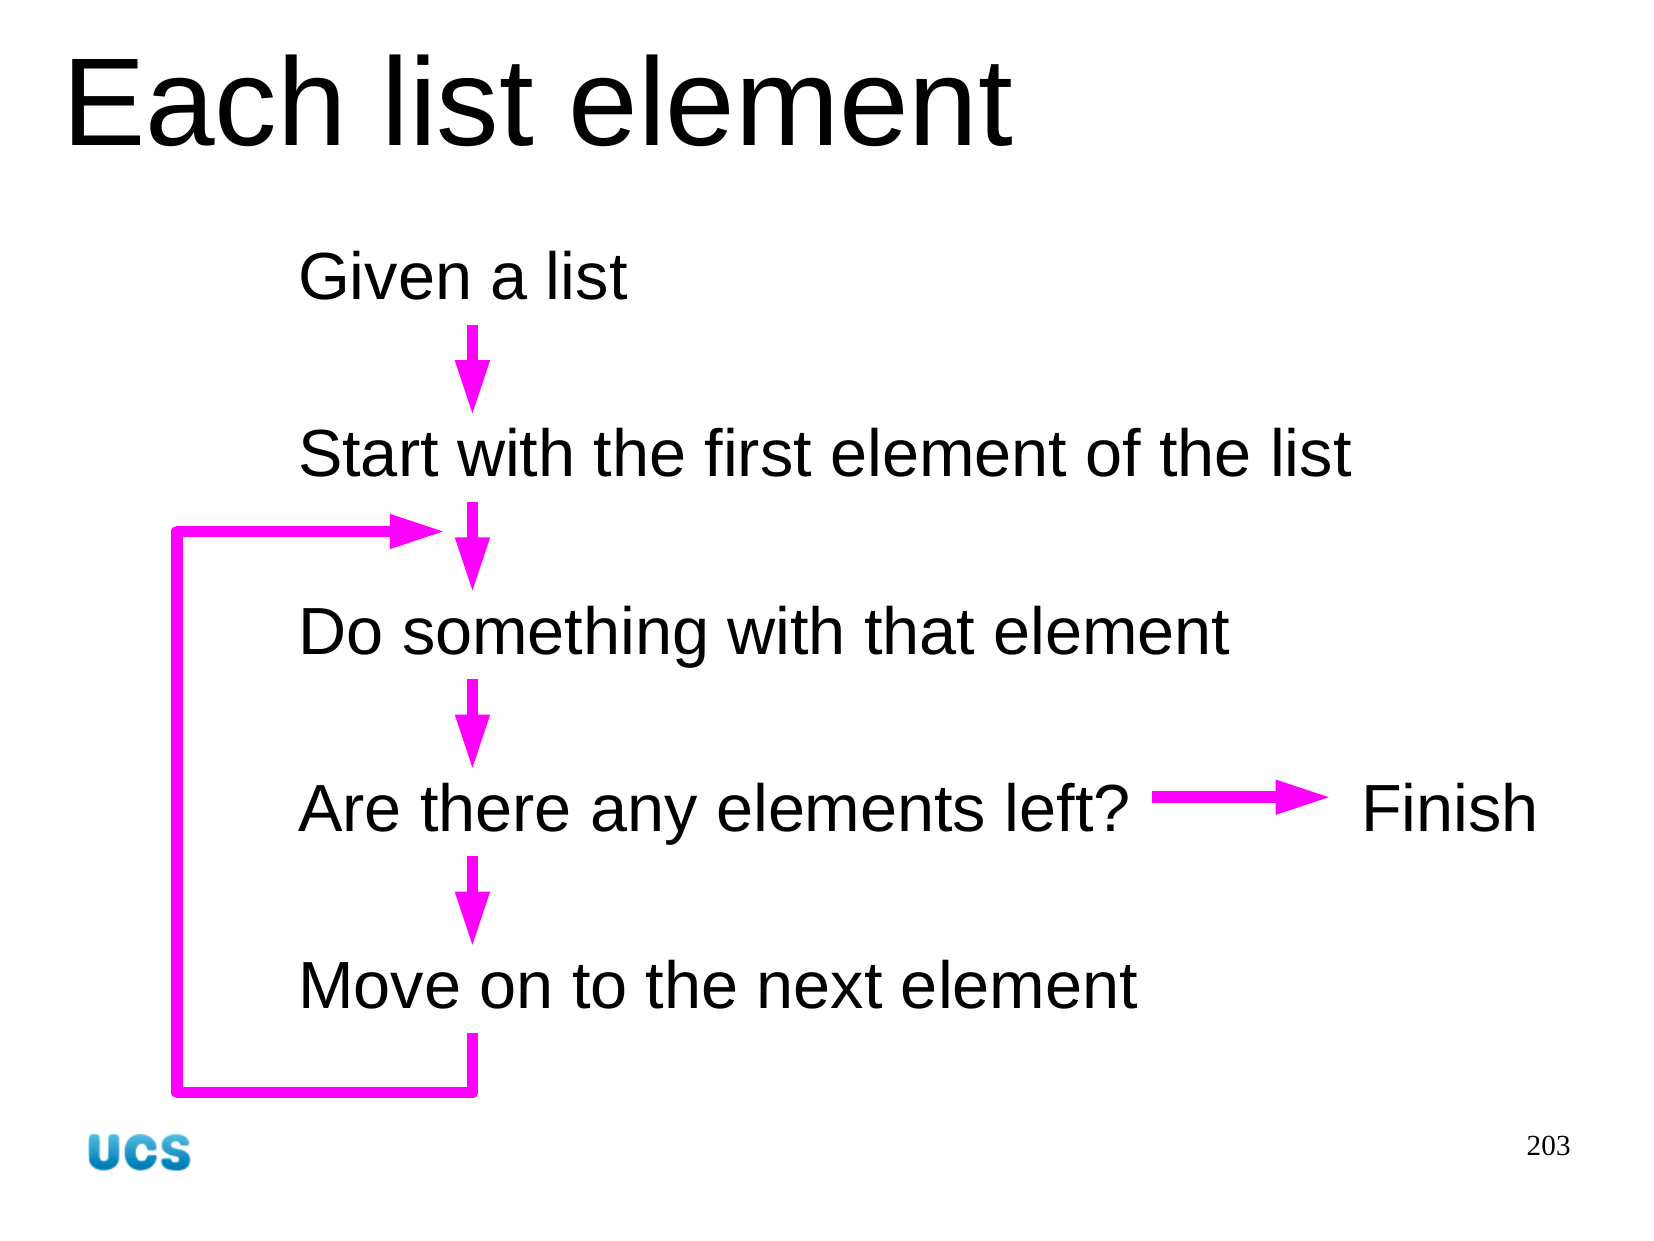

Each list element
Given a list
Start with the first element of the list
Do something with that element
Finish
Are there any elements left?
Move on to the next element
203